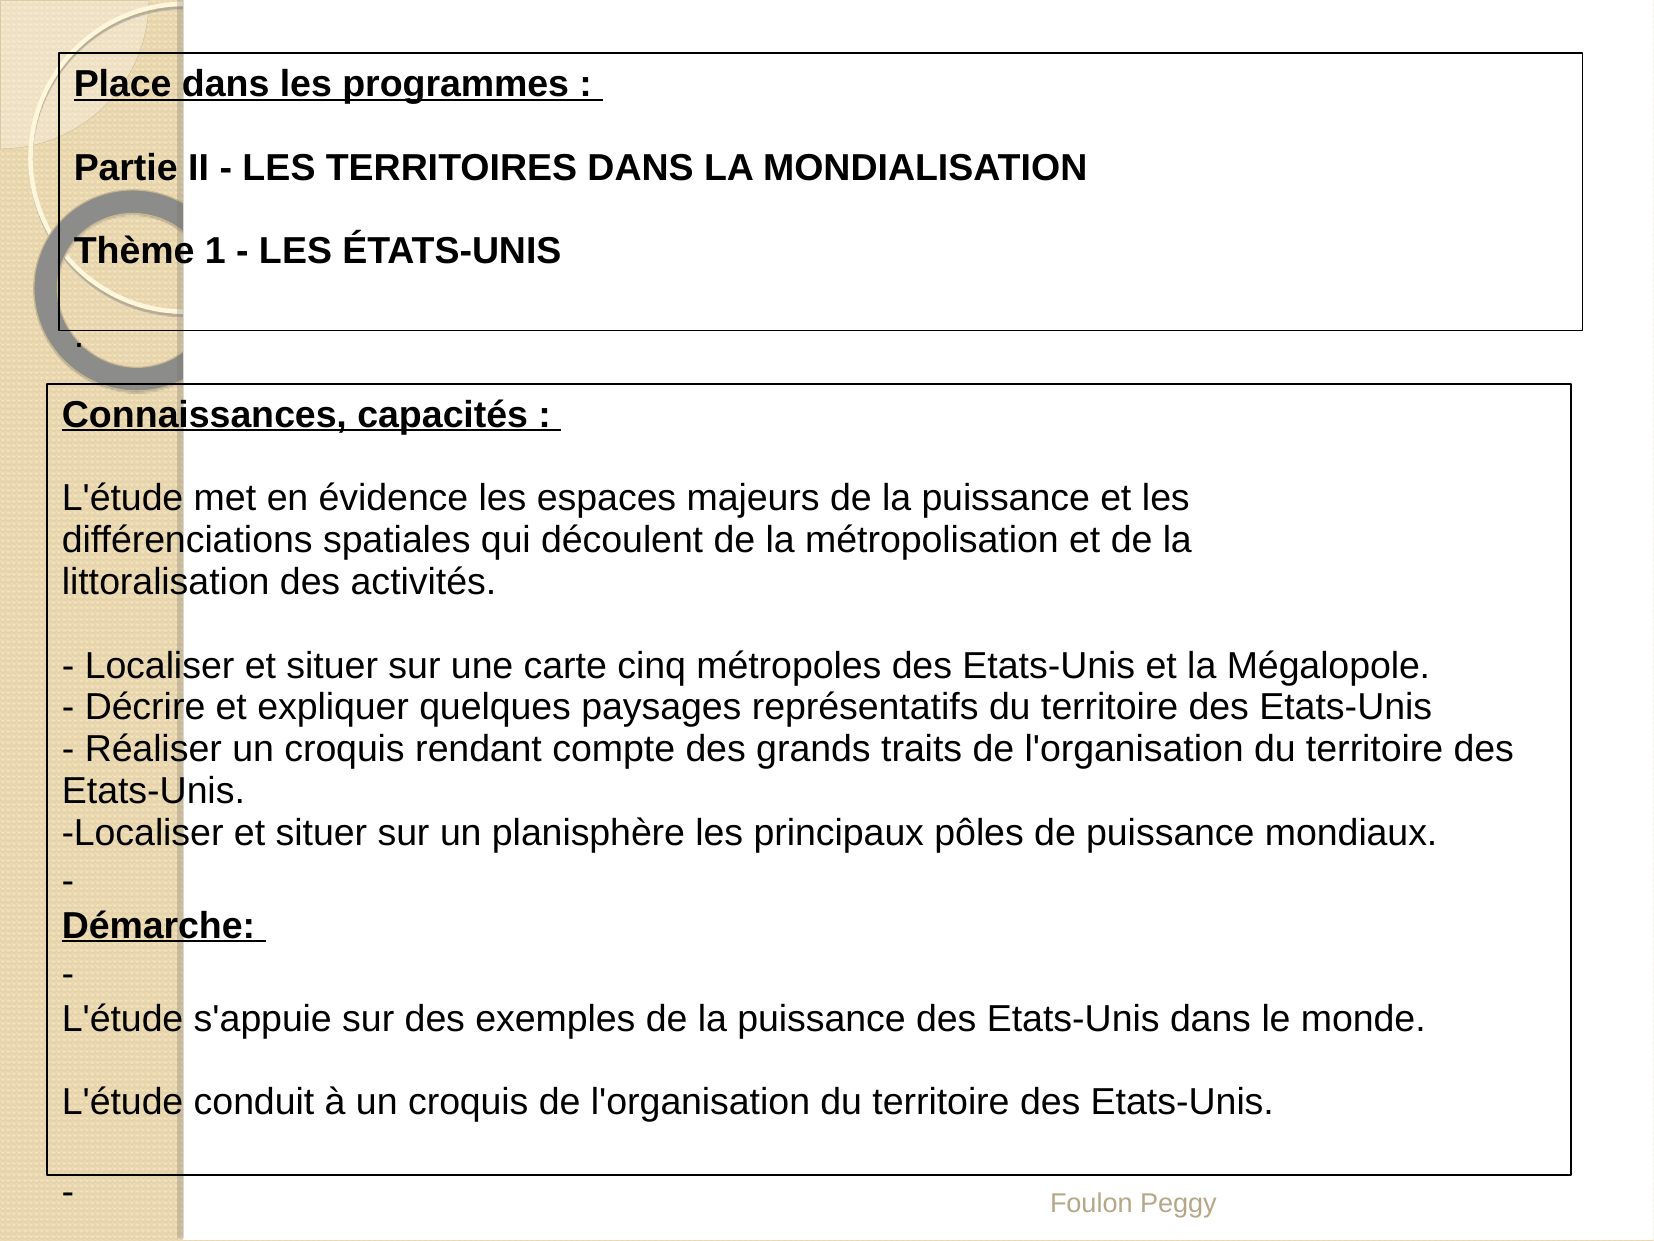

Place dans les programmes :
Partie II - LES TERRITOIRES DANS LA MONDIALISATION
Thème 1 - LES ÉTATS-UNIS
.
Connaissances, capacités :
L'étude met en évidence les espaces majeurs de la puissance et les
différenciations spatiales qui découlent de la métropolisation et de la
littoralisation des activités.
- Localiser et situer sur une carte cinq métropoles des Etats-Unis et la Mégalopole.
- Décrire et expliquer quelques paysages représentatifs du territoire des Etats-Unis
- Réaliser un croquis rendant compte des grands traits de l'organisation du territoire des Etats-Unis.
Localiser et situer sur un planisphère les principaux pôles de puissance mondiaux.
Démarche:
L'étude s'appuie sur des exemples de la puissance des Etats-Unis dans le monde.
L'étude conduit à un croquis de l'organisation du territoire des Etats-Unis.
Foulon Peggy